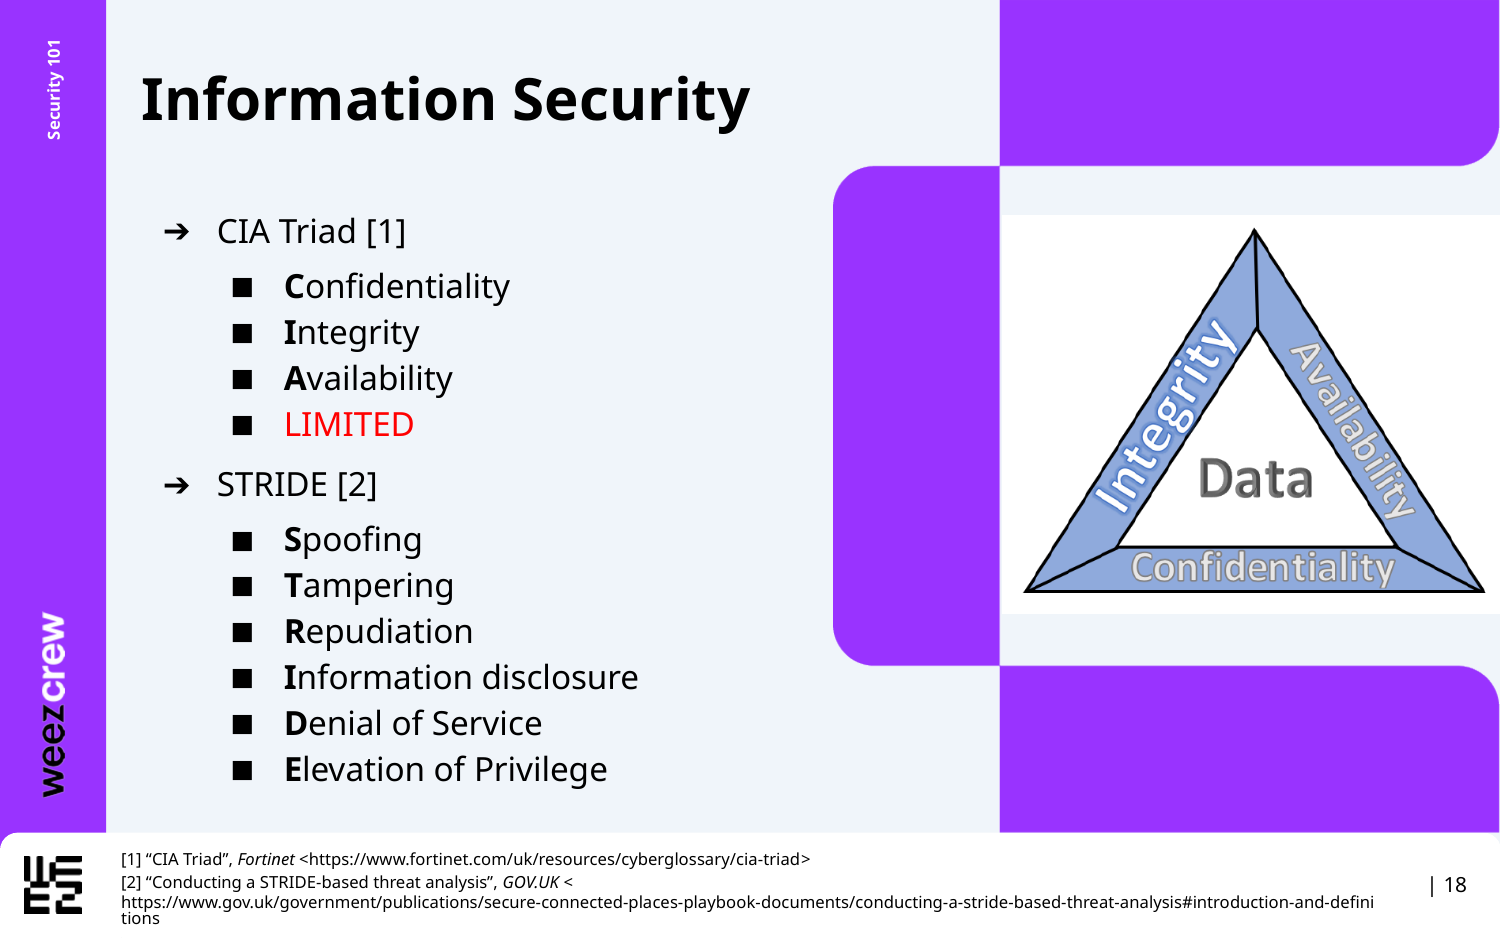

Information Security
CIA Triad [1]
Confidentiality
Integrity
Availability
LIMITED
STRIDE [2]
Spoofing
Tampering
Repudiation
Information disclosure
Denial of Service
Elevation of Privilege
Security 101
# [1] “CIA Triad”, Fortinet <https://www.fortinet.com/uk/resources/cyberglossary/cia-triad>
[2] “Conducting a STRIDE-based threat analysis”, GOV.UK <https://www.gov.uk/government/publications/secure-connected-places-playbook-documents/conducting-a-stride-based-threat-analysis#introduction-and-definitions>